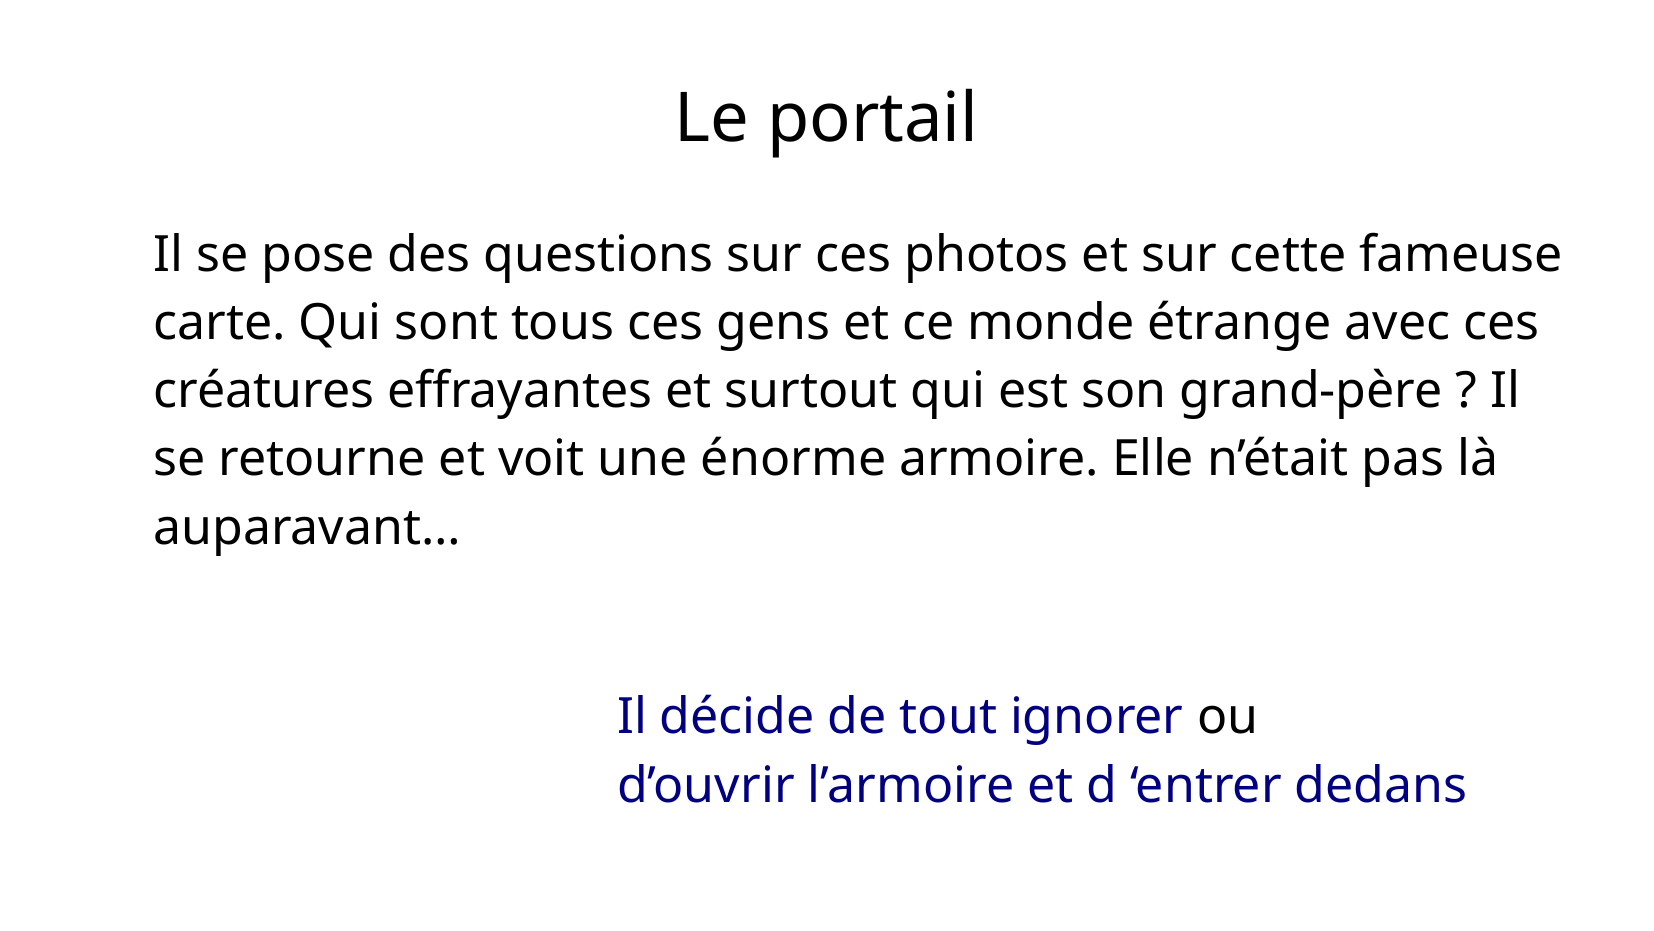

# Le portail
Il se pose des questions sur ces photos et sur cette fameuse carte. Qui sont tous ces gens et ce monde étrange avec ces créatures effrayantes et surtout qui est son grand-père ? Il se retourne et voit une énorme armoire. Elle n’était pas là auparavant…
Il décide de tout ignorer ou d’ouvrir l’armoire et d ‘entrer dedans